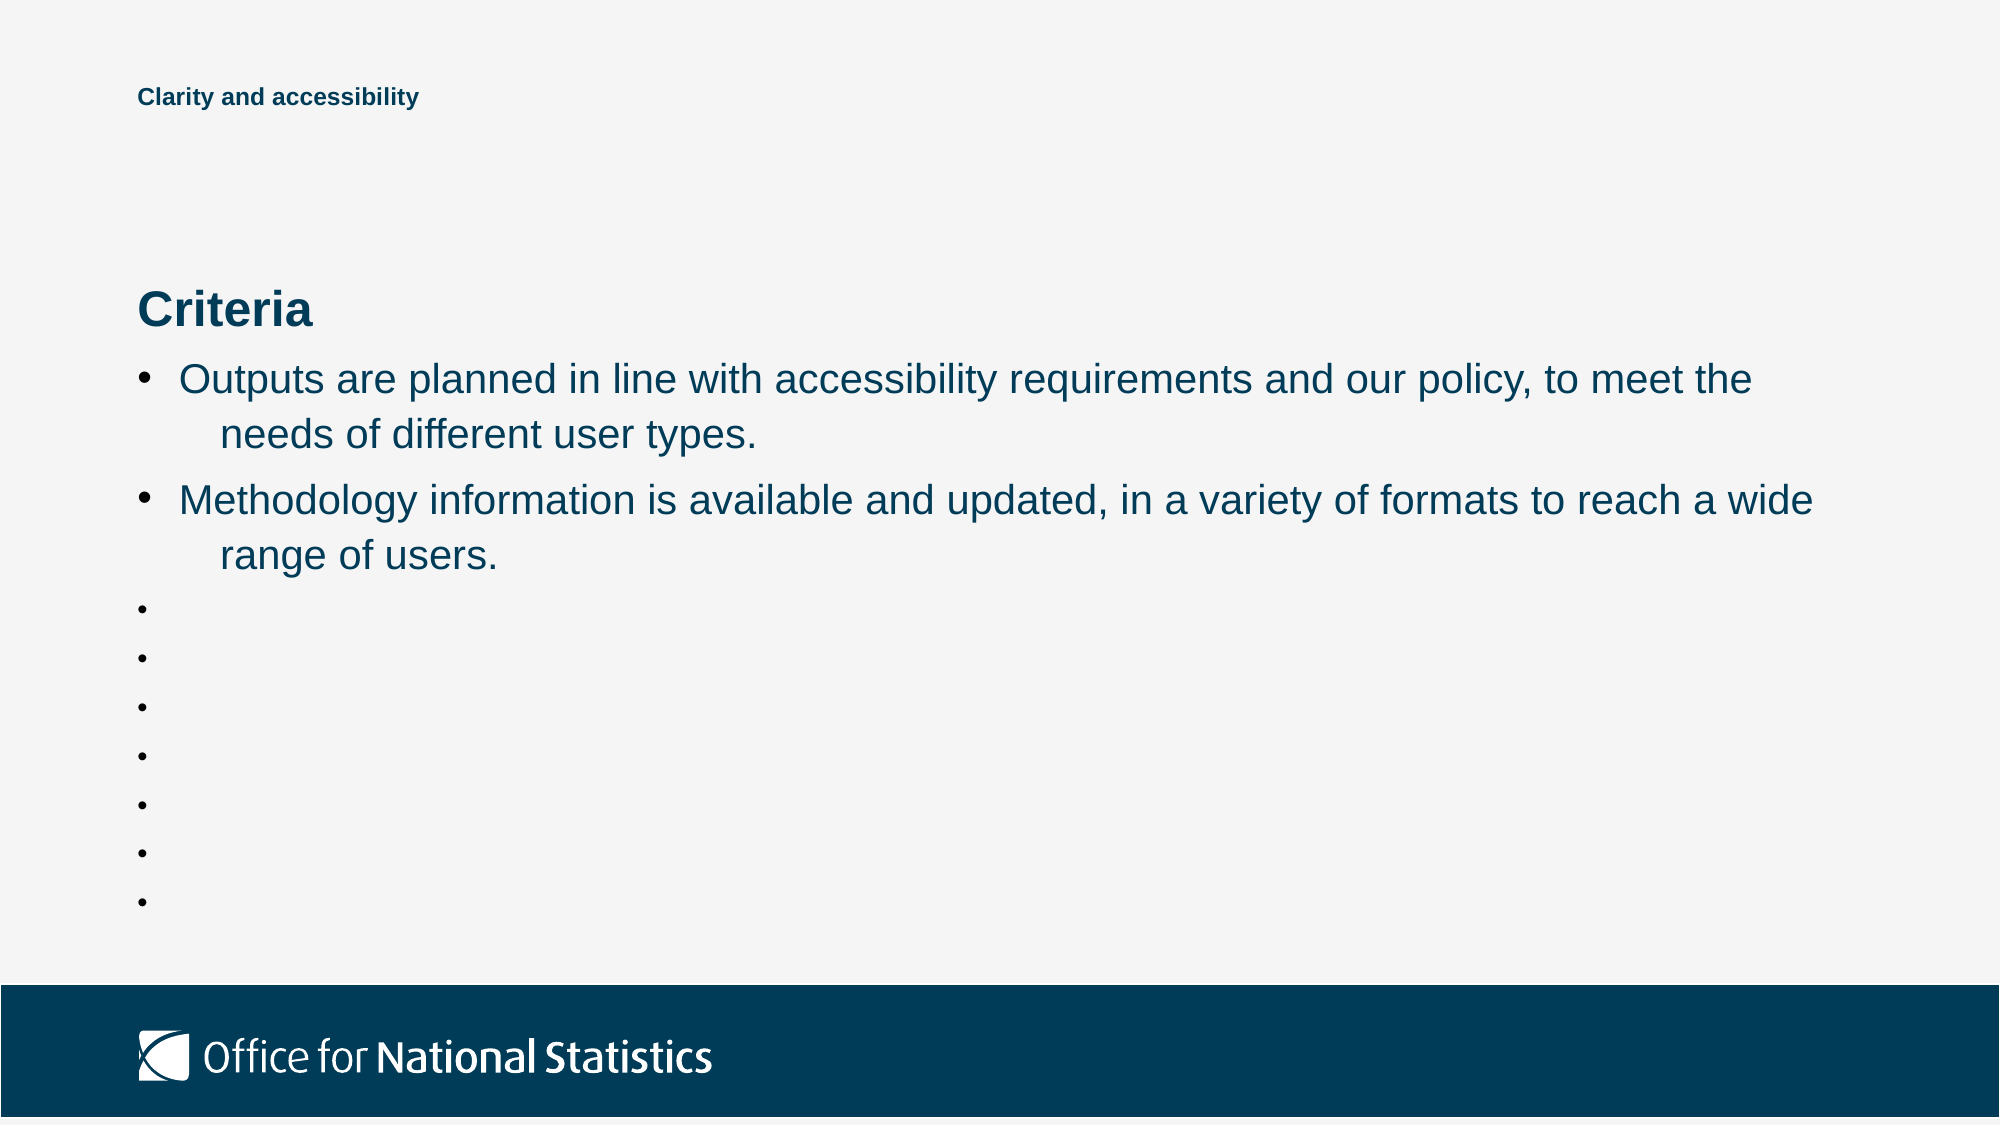

# Clarity and accessibility
Criteria
Outputs are planned in line with accessibility requirements and our policy, to meet the needs of different user types.
Methodology information is available and updated, in a variety of formats to reach a wide range of users.